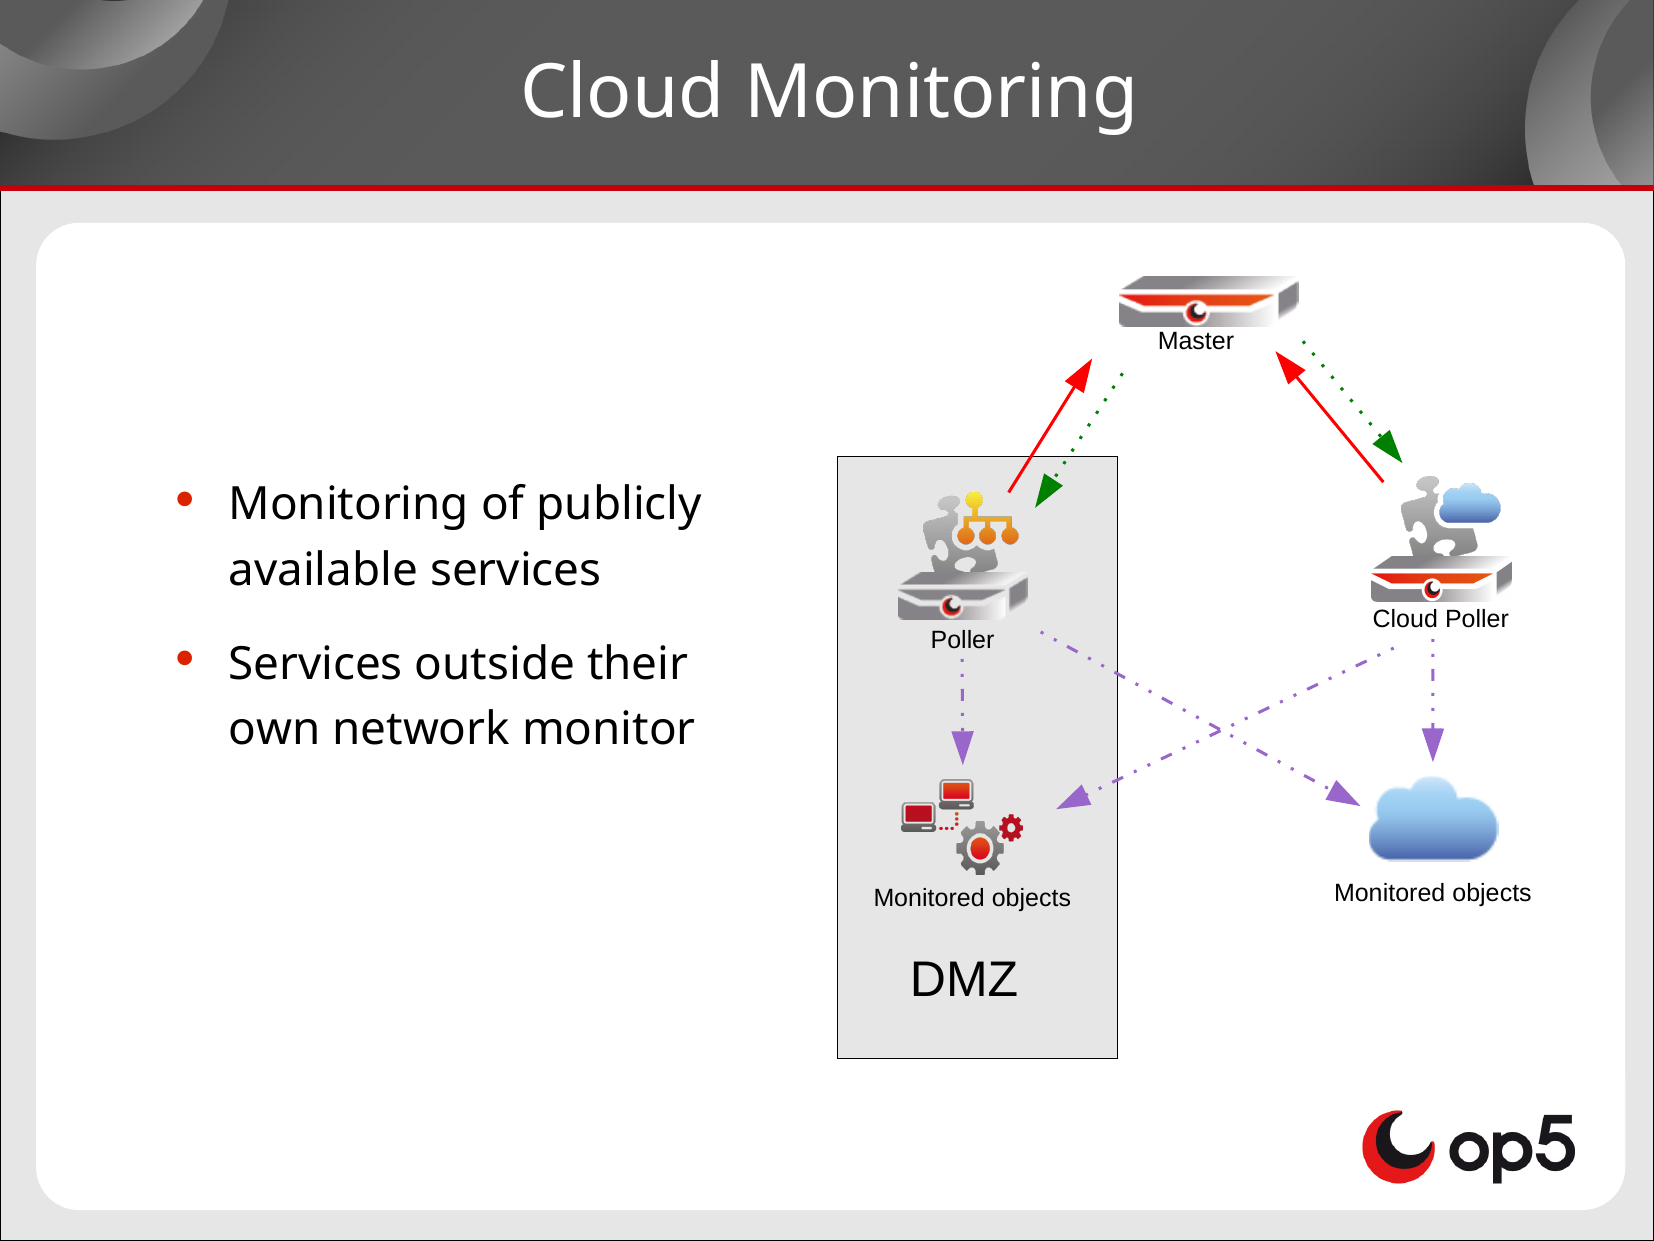

# Cloud Monitoring
Master
Monitoring of publicly available services
Services outside their own network monitor
Cloud Poller
Poller
Monitored objects
Monitored objects
DMZ